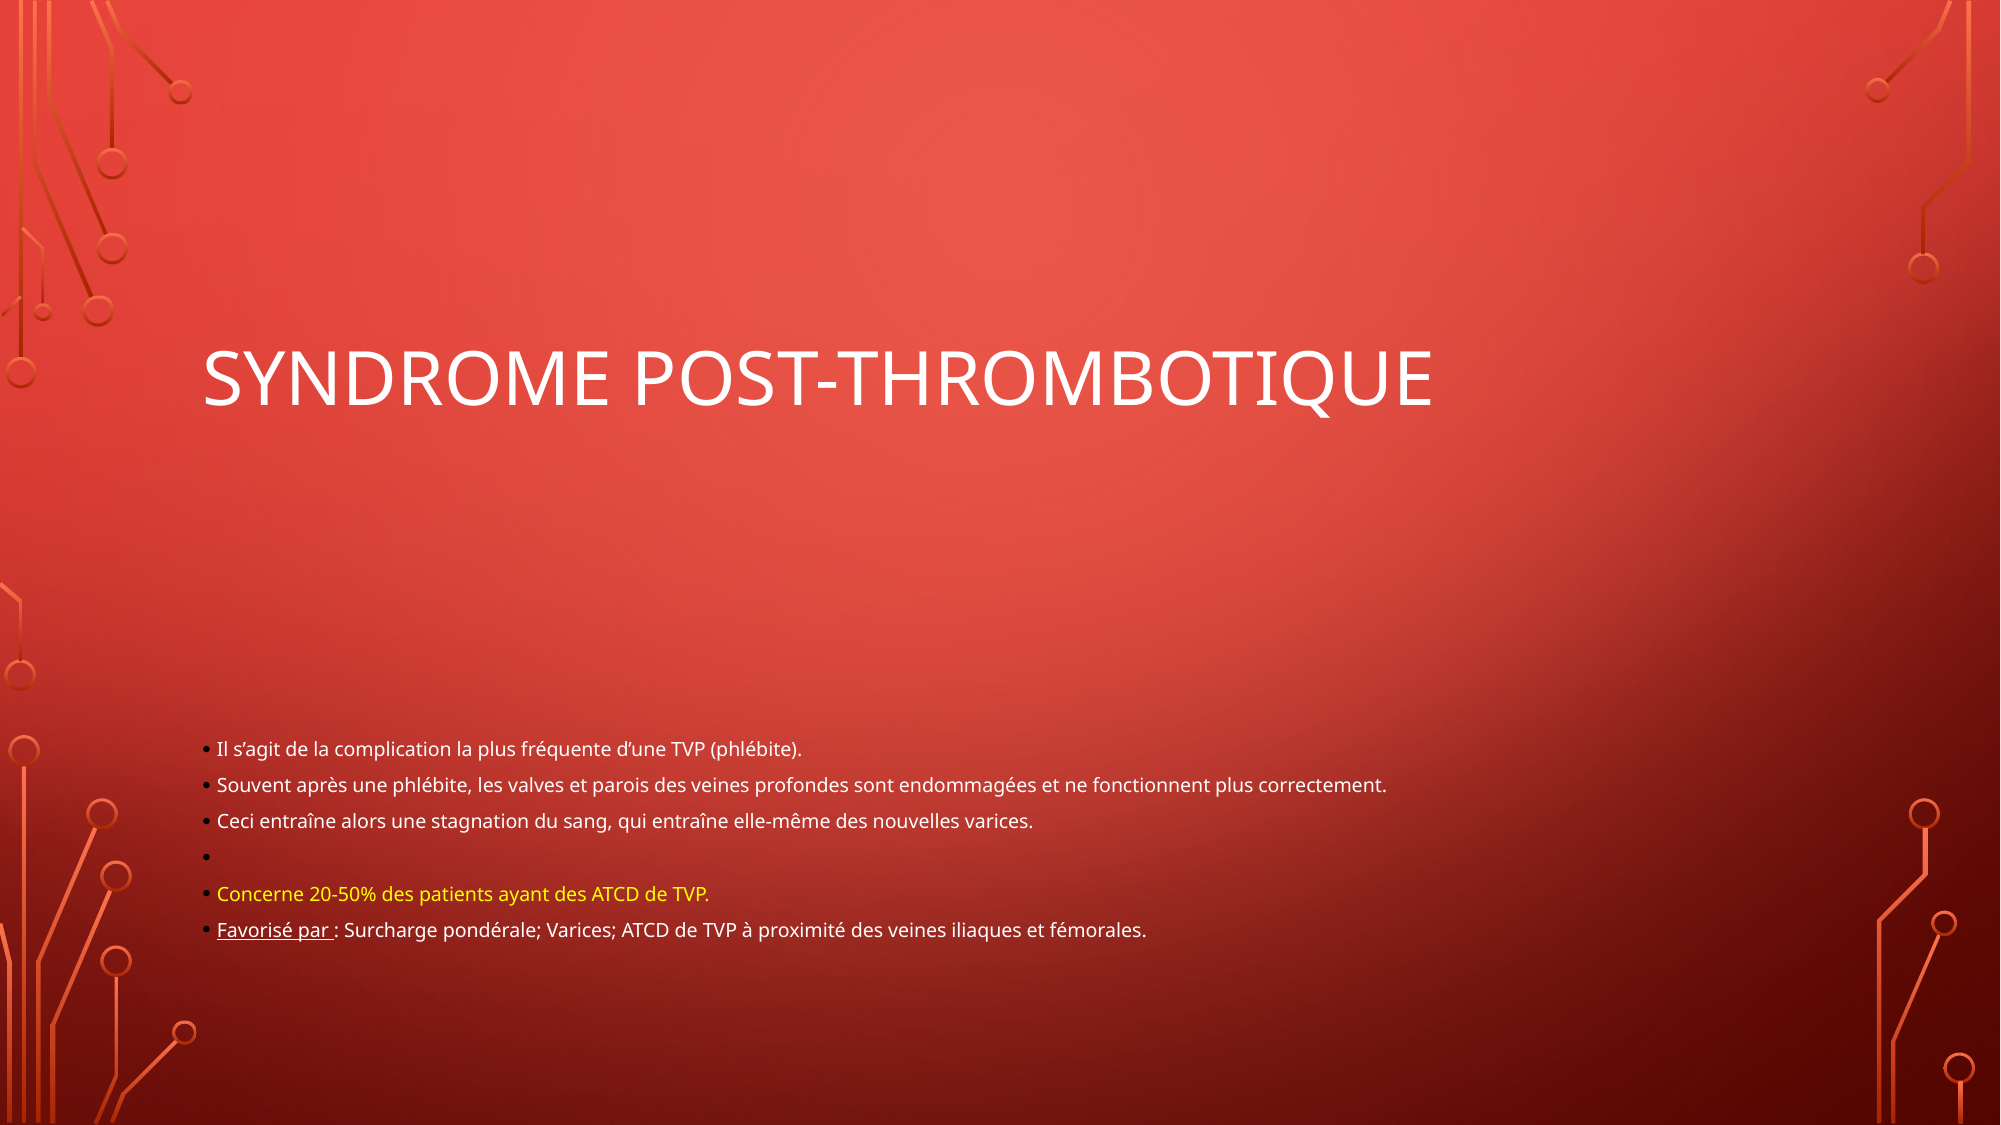

# Syndrome post-Thrombotique
Il s’agit de la complication la plus fréquente d’une TVP (phlébite).
Souvent après une phlébite, les valves et parois des veines profondes sont endommagées et ne fonctionnent plus correctement.
Ceci entraîne alors une stagnation du sang, qui entraîne elle-même des nouvelles varices.
Concerne 20-50% des patients ayant des ATCD de TVP.
Favorisé par : Surcharge pondérale; Varices; ATCD de TVP à proximité des veines iliaques et fémorales.